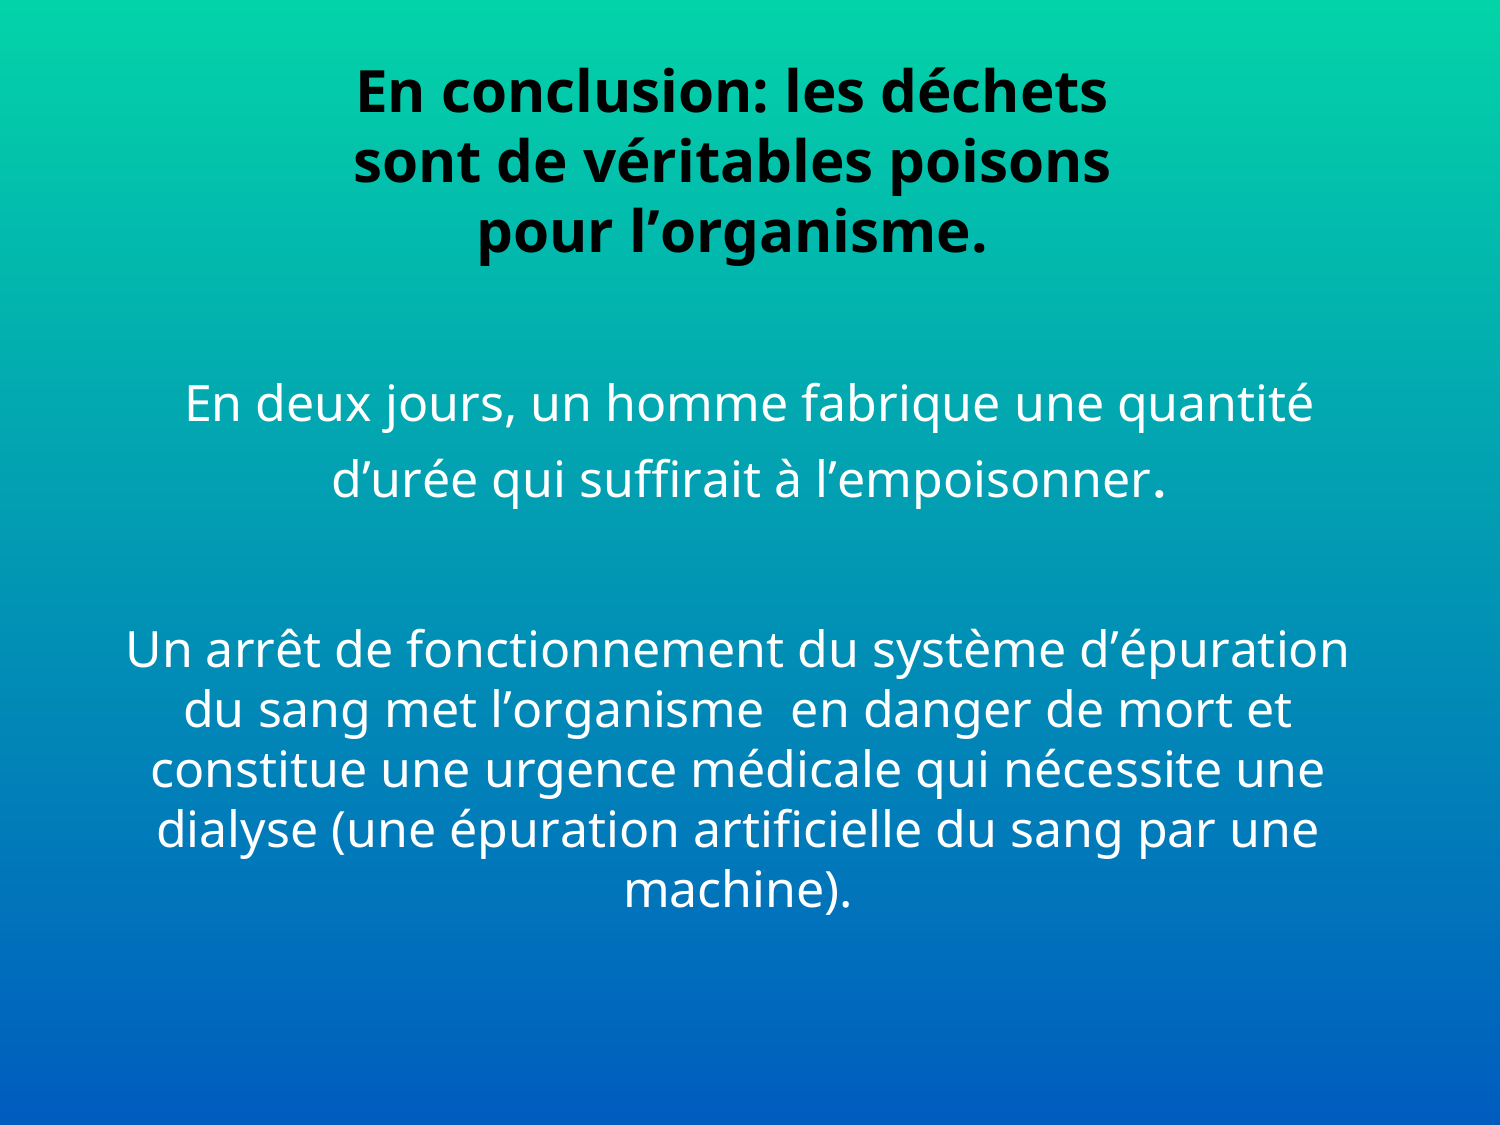

En conclusion: les déchets sont de véritables poisons pour l’organisme.
En deux jours, un homme fabrique une quantité d’urée qui suffirait à l’empoisonner.
Un arrêt de fonctionnement du système d’épuration du sang met l’organisme en danger de mort et constitue une urgence médicale qui nécessite une dialyse (une épuration artificielle du sang par une machine).